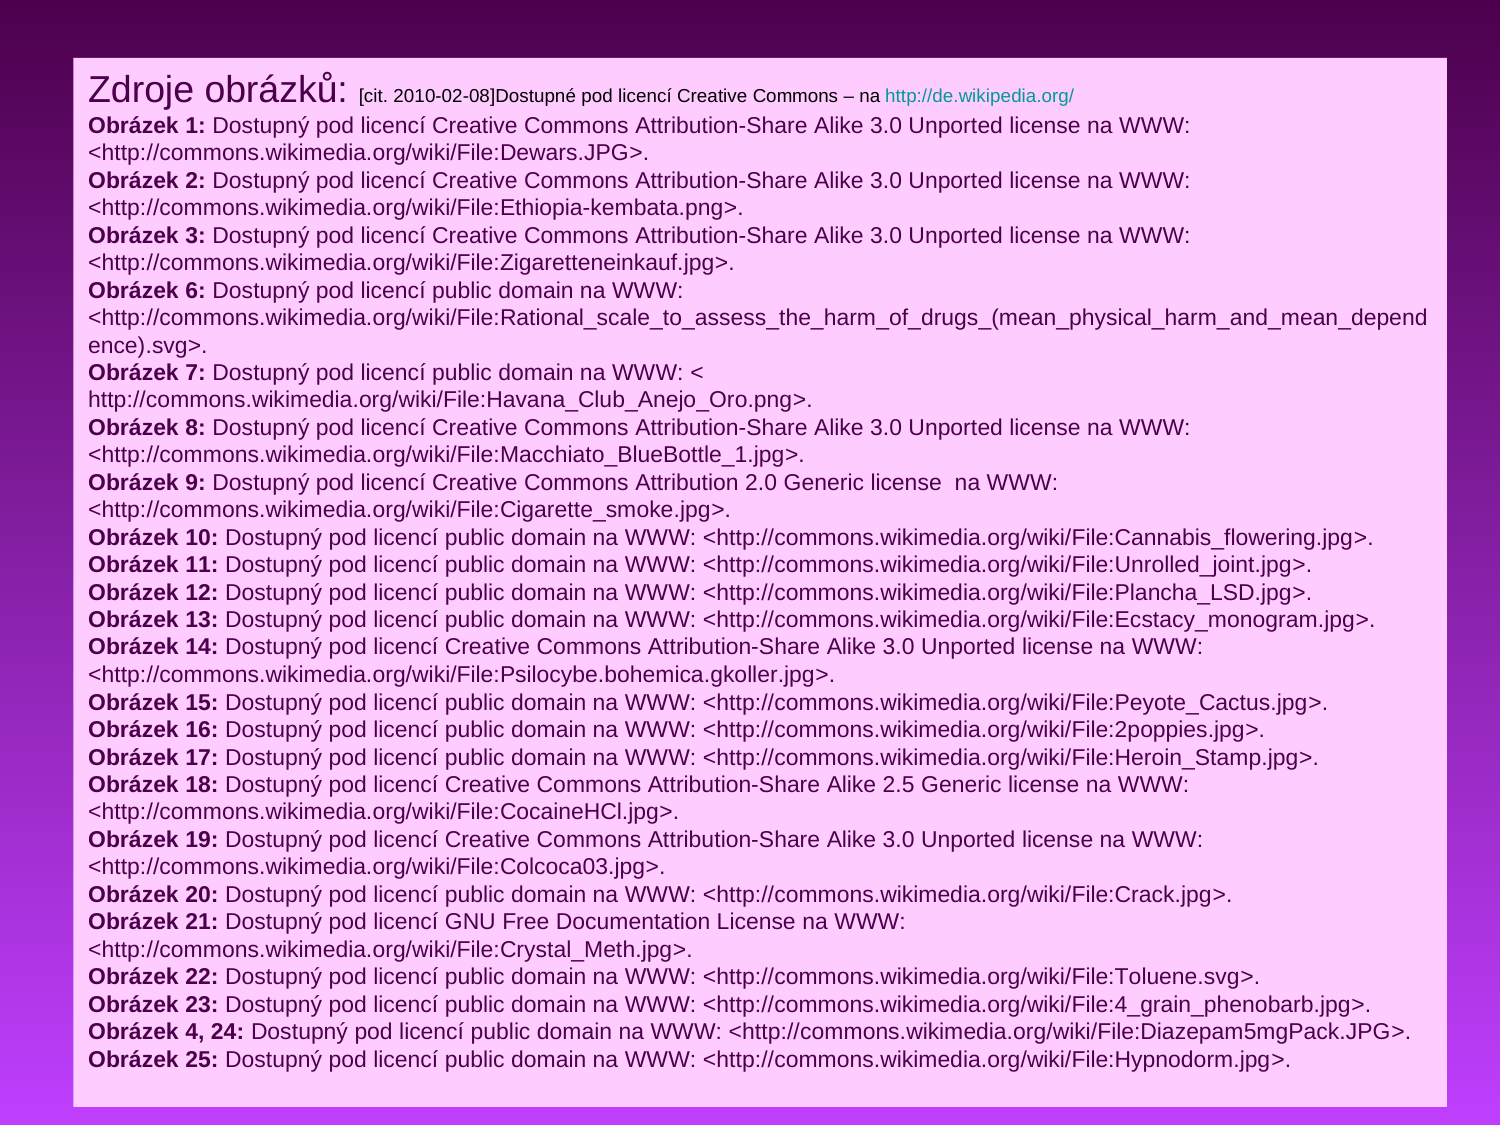

Zdroje obrázků: [cit. 2010-02-08]Dostupné pod licencí Creative Commons – na http://de.wikipedia.org/
Obrázek 1: Dostupný pod licencí Creative Commons Attribution-Share Alike 3.0 Unported license na WWW: <http://commons.wikimedia.org/wiki/File:Dewars.JPG>.
Obrázek 2: Dostupný pod licencí Creative Commons Attribution-Share Alike 3.0 Unported license na WWW: <http://commons.wikimedia.org/wiki/File:Ethiopia-kembata.png>.
Obrázek 3: Dostupný pod licencí Creative Commons Attribution-Share Alike 3.0 Unported license na WWW: <http://commons.wikimedia.org/wiki/File:Zigaretteneinkauf.jpg>.
Obrázek 6: Dostupný pod licencí public domain na WWW: <http://commons.wikimedia.org/wiki/File:Rational_scale_to_assess_the_harm_of_drugs_(mean_physical_harm_and_mean_dependence).svg>.
Obrázek 7: Dostupný pod licencí public domain na WWW: < http://commons.wikimedia.org/wiki/File:Havana_Club_Anejo_Oro.png>.
Obrázek 8: Dostupný pod licencí Creative Commons Attribution-Share Alike 3.0 Unported license na WWW: <http://commons.wikimedia.org/wiki/File:Macchiato_BlueBottle_1.jpg>.
Obrázek 9: Dostupný pod licencí Creative Commons Attribution 2.0 Generic license na WWW: <http://commons.wikimedia.org/wiki/File:Cigarette_smoke.jpg>.
Obrázek 10: Dostupný pod licencí public domain na WWW: <http://commons.wikimedia.org/wiki/File:Cannabis_flowering.jpg>.
Obrázek 11: Dostupný pod licencí public domain na WWW: <http://commons.wikimedia.org/wiki/File:Unrolled_joint.jpg>.
Obrázek 12: Dostupný pod licencí public domain na WWW: <http://commons.wikimedia.org/wiki/File:Plancha_LSD.jpg>.
Obrázek 13: Dostupný pod licencí public domain na WWW: <http://commons.wikimedia.org/wiki/File:Ecstacy_monogram.jpg>.
Obrázek 14: Dostupný pod licencí Creative Commons Attribution-Share Alike 3.0 Unported license na WWW: <http://commons.wikimedia.org/wiki/File:Psilocybe.bohemica.gkoller.jpg>.
Obrázek 15: Dostupný pod licencí public domain na WWW: <http://commons.wikimedia.org/wiki/File:Peyote_Cactus.jpg>.
Obrázek 16: Dostupný pod licencí public domain na WWW: <http://commons.wikimedia.org/wiki/File:2poppies.jpg>.
Obrázek 17: Dostupný pod licencí public domain na WWW: <http://commons.wikimedia.org/wiki/File:Heroin_Stamp.jpg>.
Obrázek 18: Dostupný pod licencí Creative Commons Attribution-Share Alike 2.5 Generic license na WWW: <http://commons.wikimedia.org/wiki/File:CocaineHCl.jpg>.
Obrázek 19: Dostupný pod licencí Creative Commons Attribution-Share Alike 3.0 Unported license na WWW: <http://commons.wikimedia.org/wiki/File:Colcoca03.jpg>.
Obrázek 20: Dostupný pod licencí public domain na WWW: <http://commons.wikimedia.org/wiki/File:Crack.jpg>.
Obrázek 21: Dostupný pod licencí GNU Free Documentation License na WWW: <http://commons.wikimedia.org/wiki/File:Crystal_Meth.jpg>.
Obrázek 22: Dostupný pod licencí public domain na WWW: <http://commons.wikimedia.org/wiki/File:Toluene.svg>.
Obrázek 23: Dostupný pod licencí public domain na WWW: <http://commons.wikimedia.org/wiki/File:4_grain_phenobarb.jpg>.
Obrázek 4, 24: Dostupný pod licencí public domain na WWW: <http://commons.wikimedia.org/wiki/File:Diazepam5mgPack.JPG>.
Obrázek 25: Dostupný pod licencí public domain na WWW: <http://commons.wikimedia.org/wiki/File:Hypnodorm.jpg>.